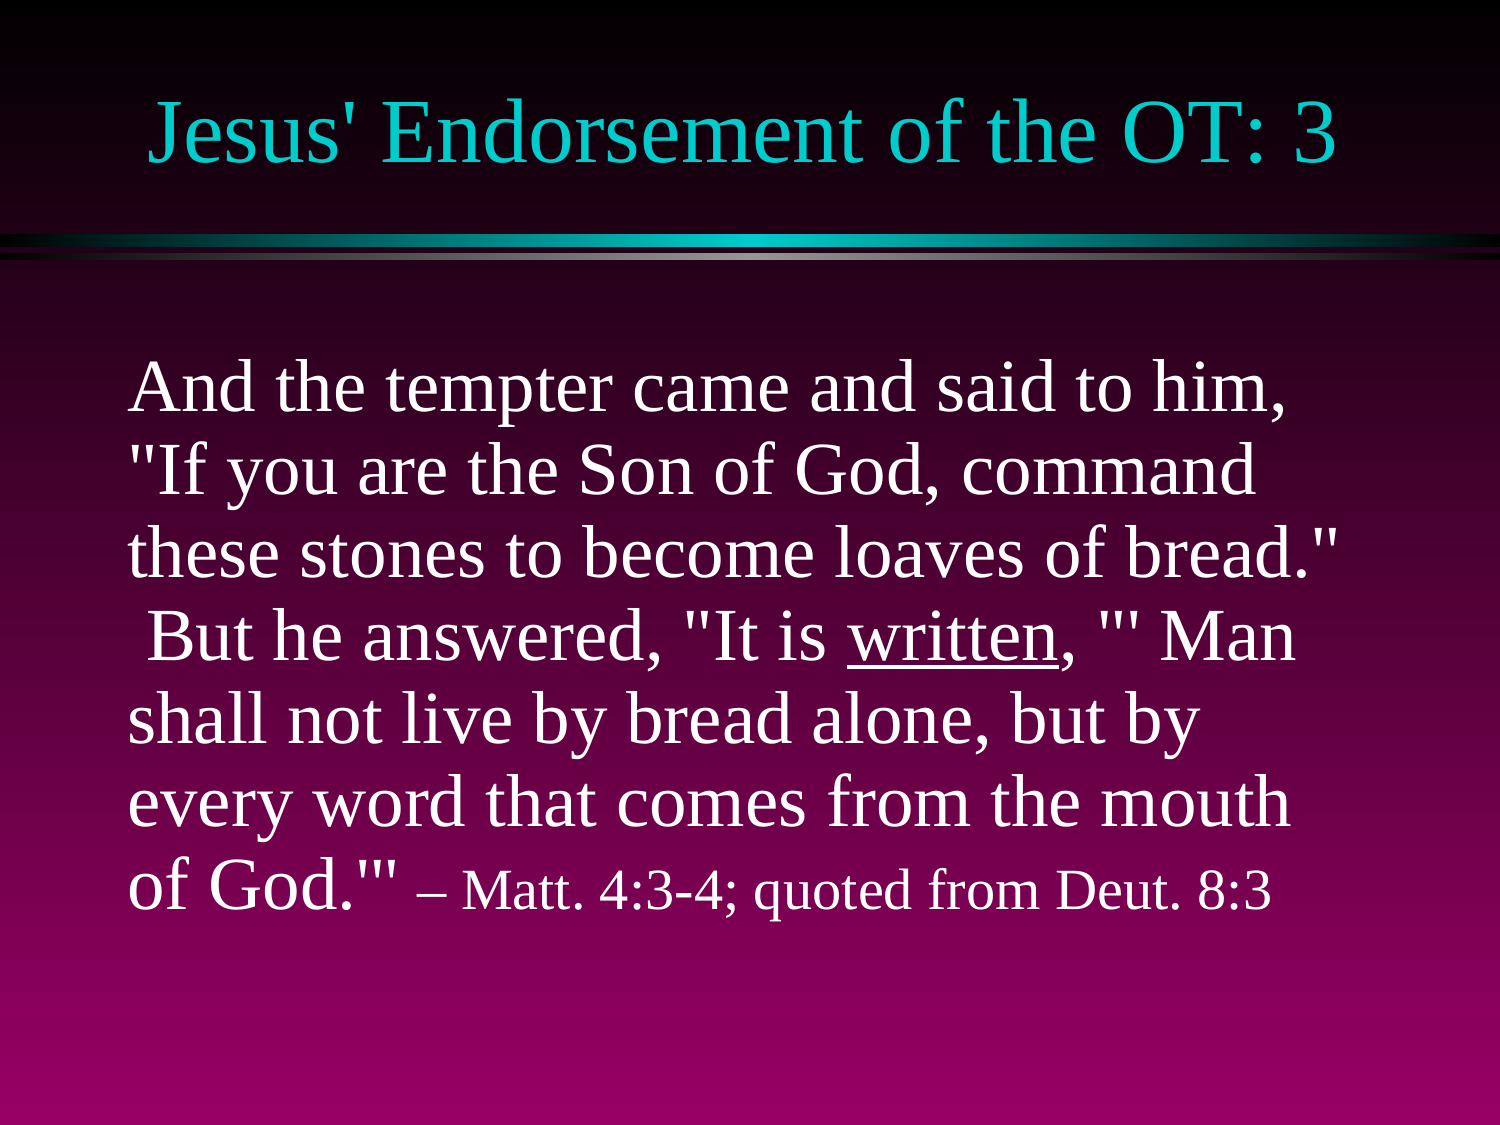

# Jesus' Endorsement of the OT: 3
And the tempter came and said to him, "If you are the Son of God, command these stones to become loaves of bread."
 But he answered, "It is written, "' Man shall not live by bread alone, but by every word that comes from the mouth of God.'" – Matt. 4:3-4; quoted from Deut. 8:3